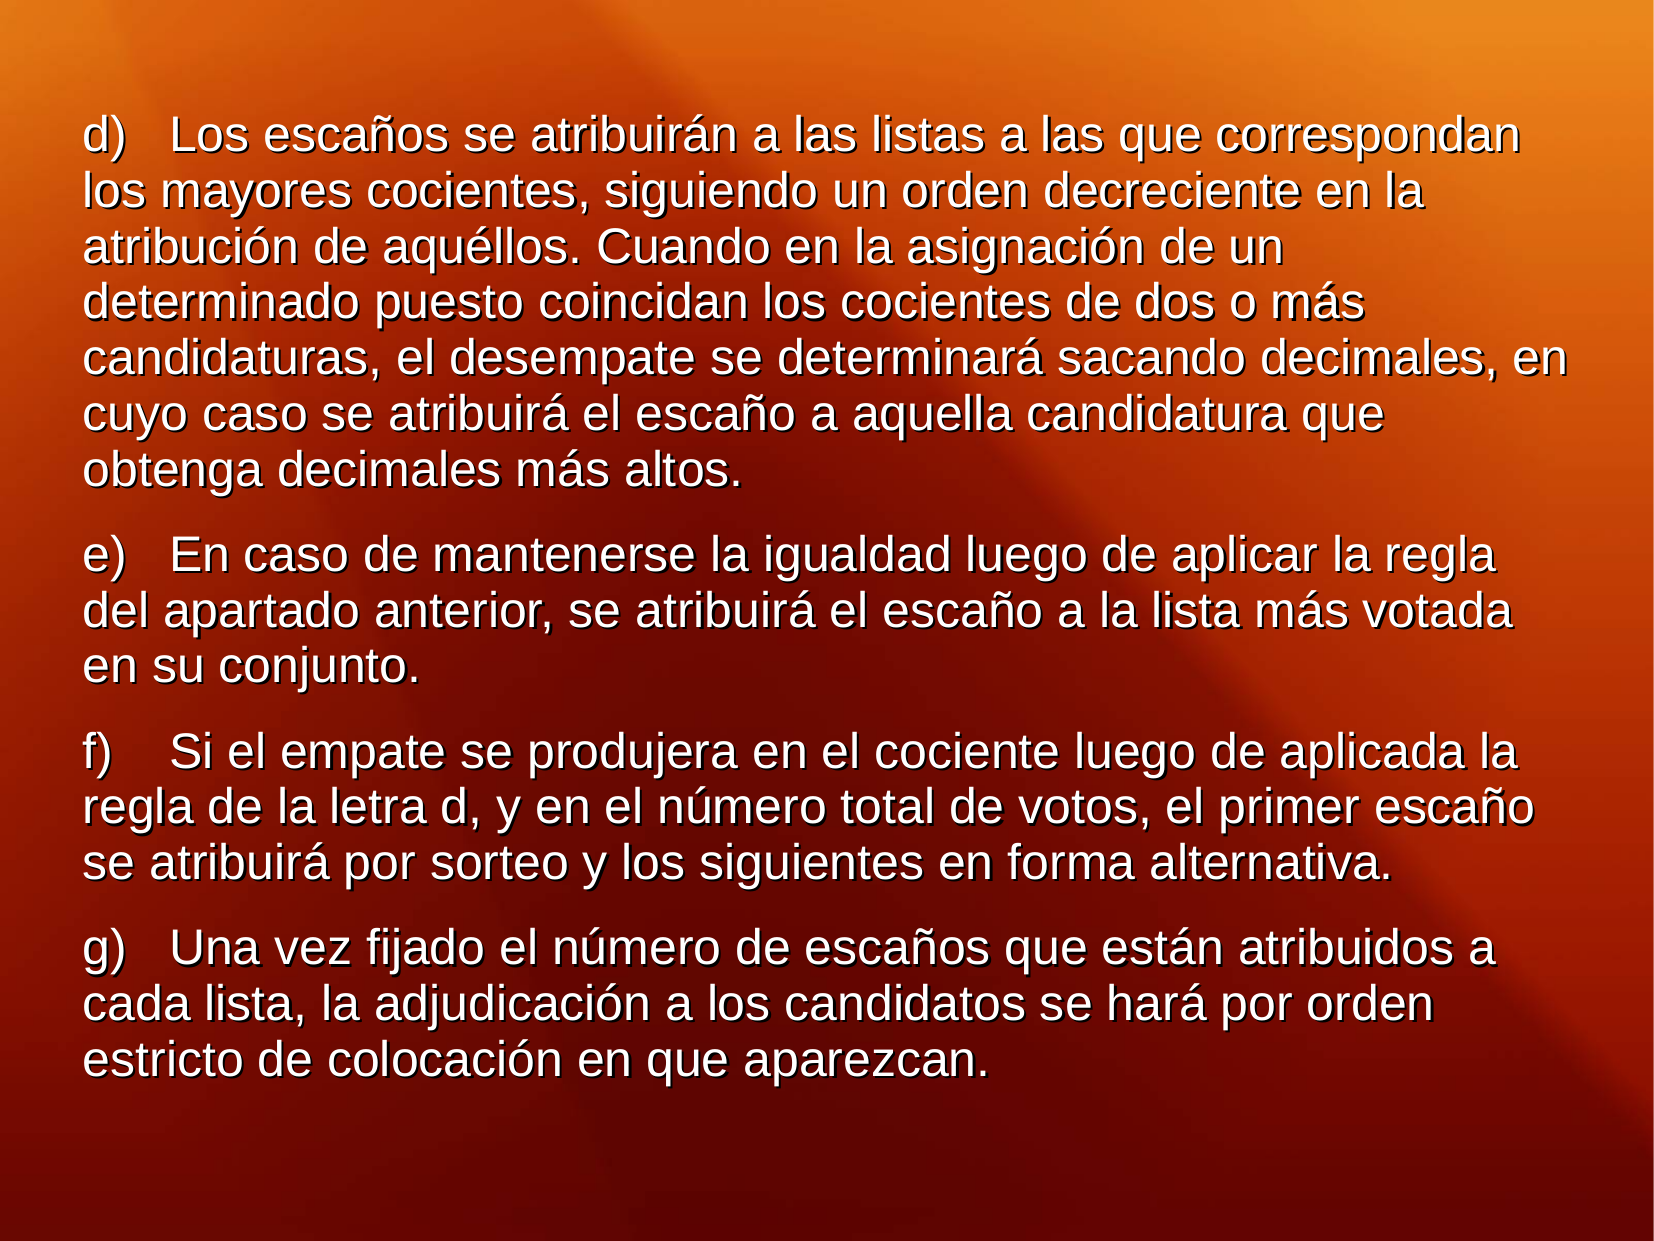

# d) Los escaños se atribuirán a las listas a las que correspondan los mayores cocientes, siguiendo un orden decreciente en la atribución de aquéllos. Cuando en la asignación de un determinado puesto coincidan los cocientes de dos o más candidaturas, el desempate se determinará sacando decimales, en cuyo caso se atribuirá el escaño a aquella candidatura que obtenga decimales más altos.
e) En caso de mantenerse la igualdad luego de aplicar la regla del apartado anterior, se atribuirá el escaño a la lista más votada en su conjunto.
f) Si el empate se produjera en el cociente luego de aplicada la regla de la letra d, y en el número total de votos, el primer escaño se atribuirá por sorteo y los siguientes en forma alternativa.
g) Una vez fijado el número de escaños que están atribuidos a cada lista, la adjudicación a los candidatos se hará por orden estricto de colocación en que aparezcan.